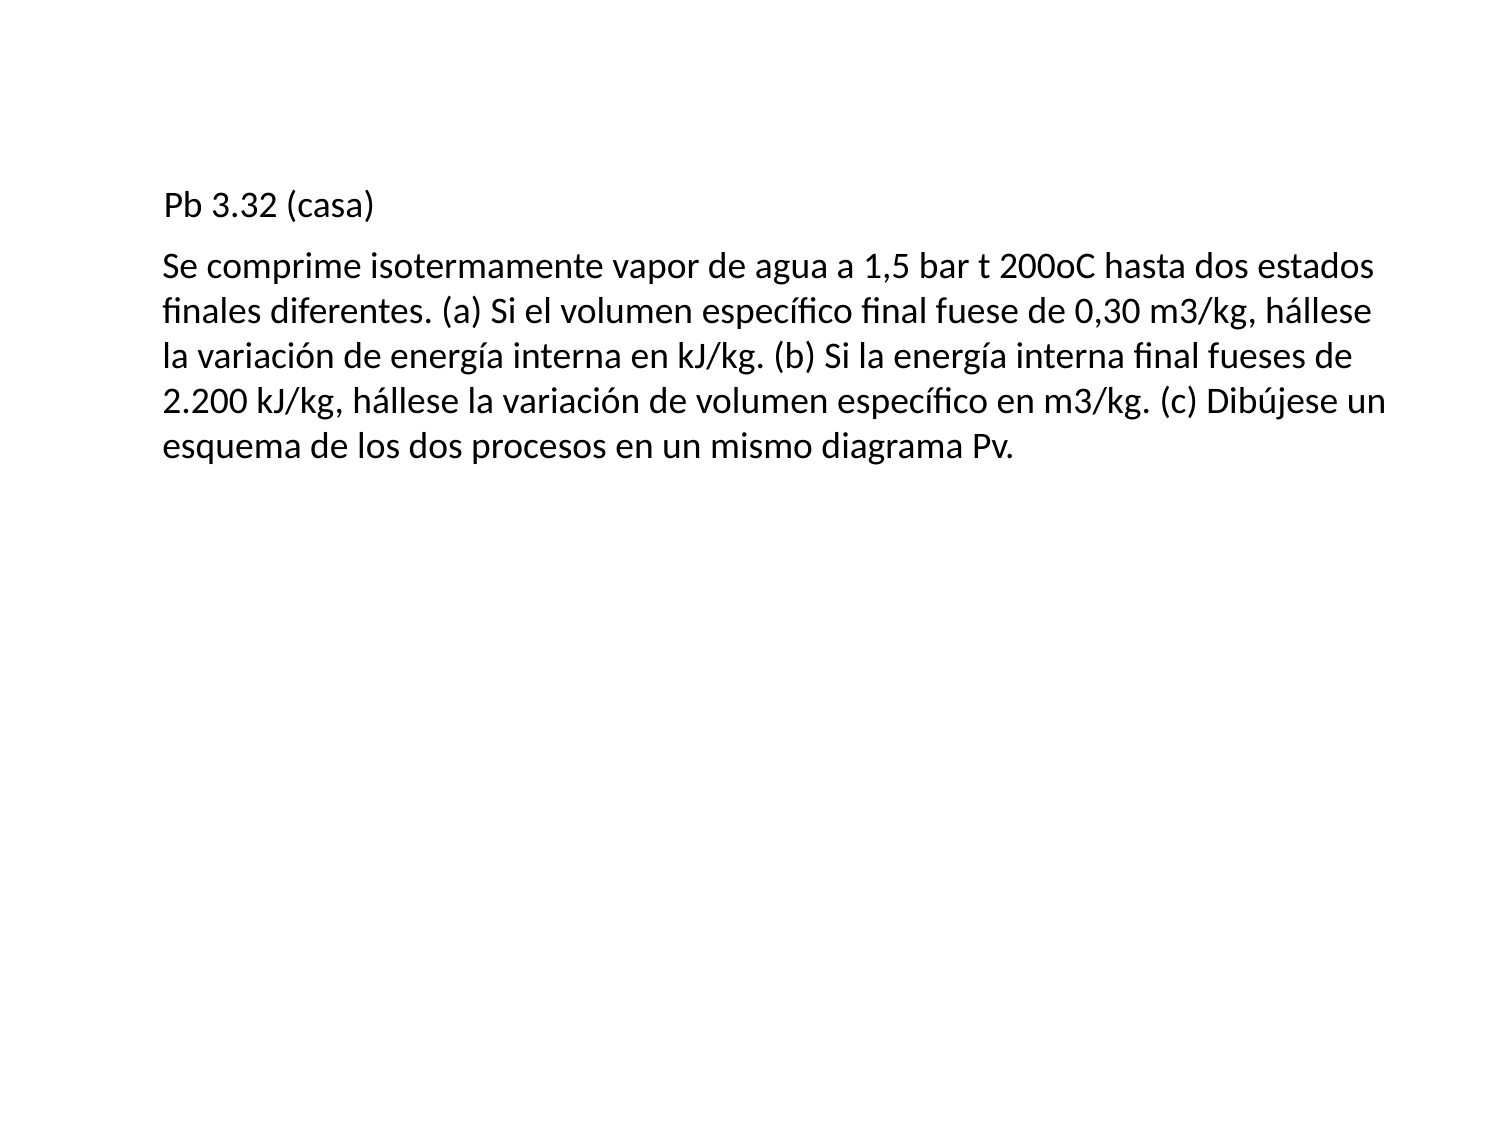

Pb 3.32 (casa)
Se comprime isotermamente vapor de agua a 1,5 bar t 200oC hasta dos estados finales diferentes. (a) Si el volumen específico final fuese de 0,30 m3/kg, hállese la variación de energía interna en kJ/kg. (b) Si la energía interna final fueses de 2.200 kJ/kg, hállese la variación de volumen específico en m3/kg. (c) Dibújese un esquema de los dos procesos en un mismo diagrama Pv.